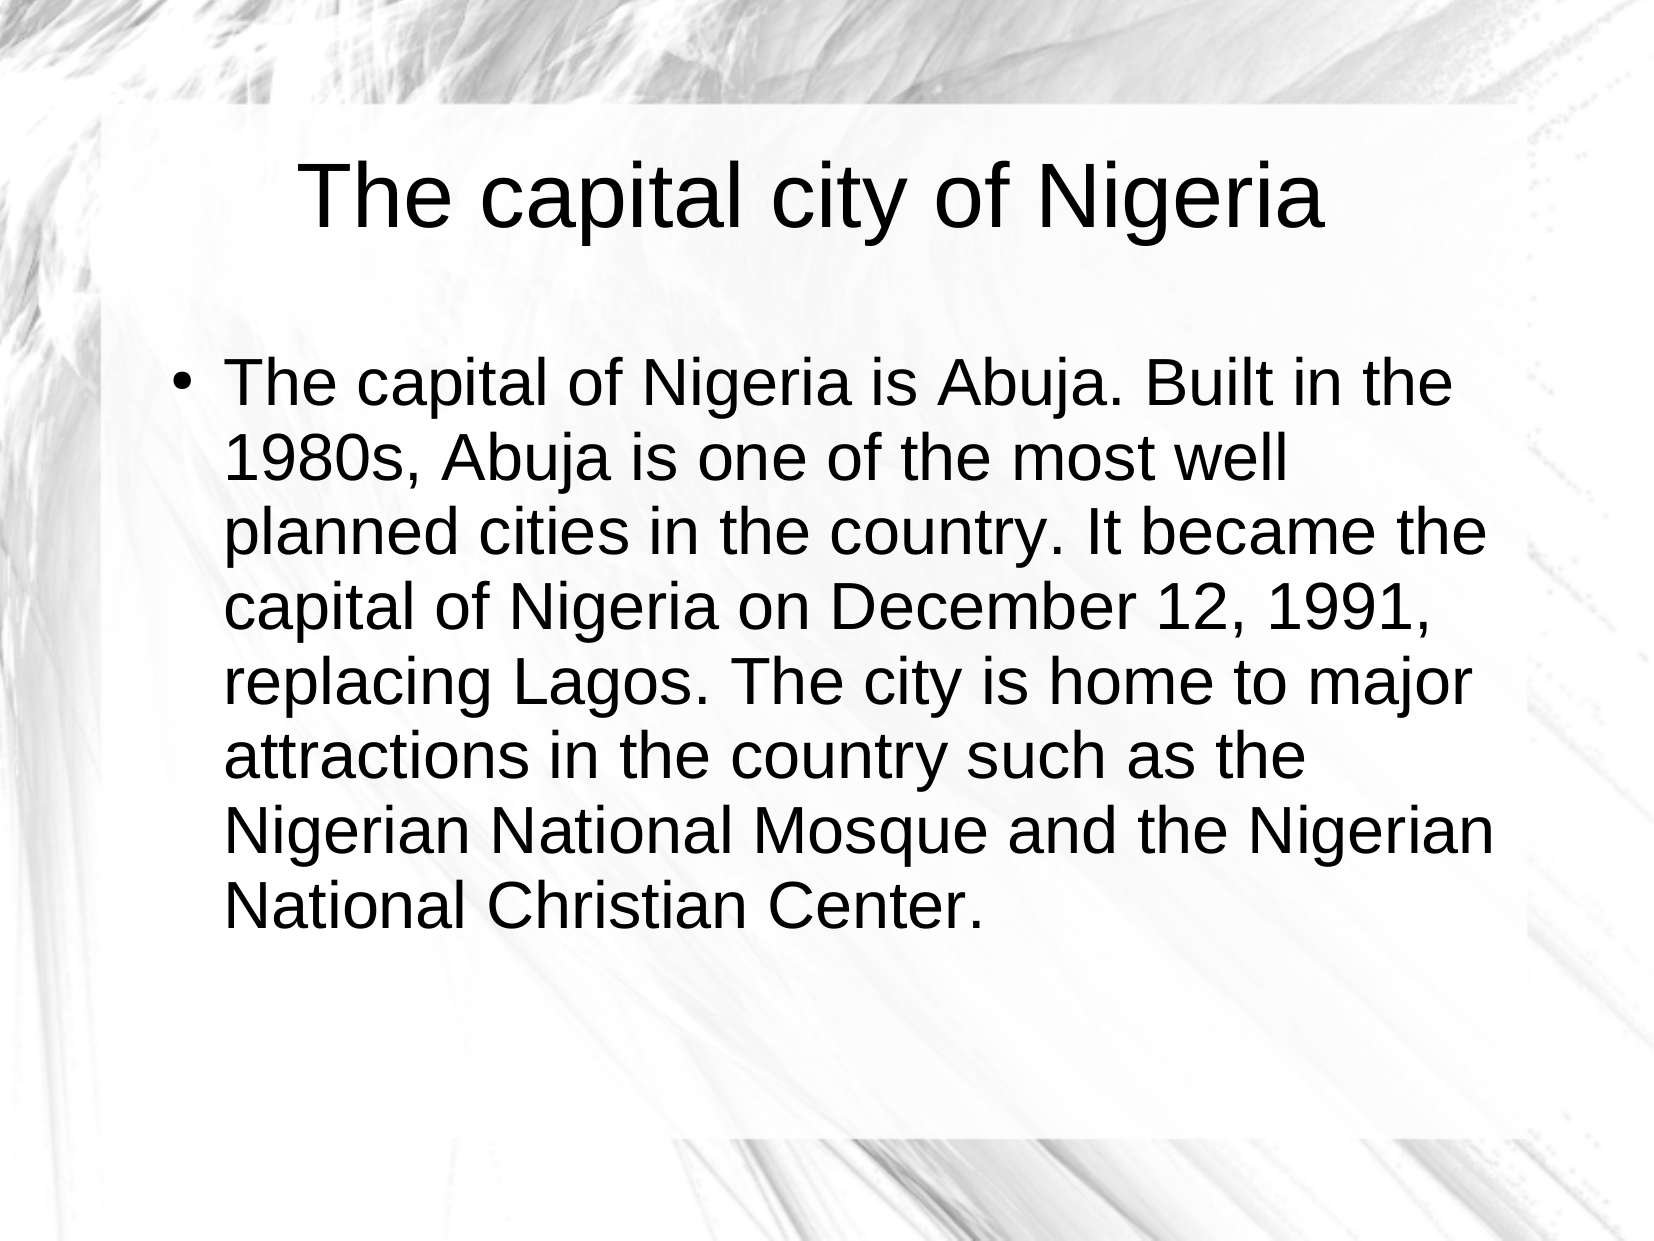

# The capital city of Nigeria
The capital of Nigeria is Abuja. Built in the 1980s, Abuja is one of the most well planned cities in the country. It became the capital of Nigeria on December 12, 1991, replacing Lagos. The city is home to major attractions in the country such as the Nigerian National Mosque and the Nigerian National Christian Center.